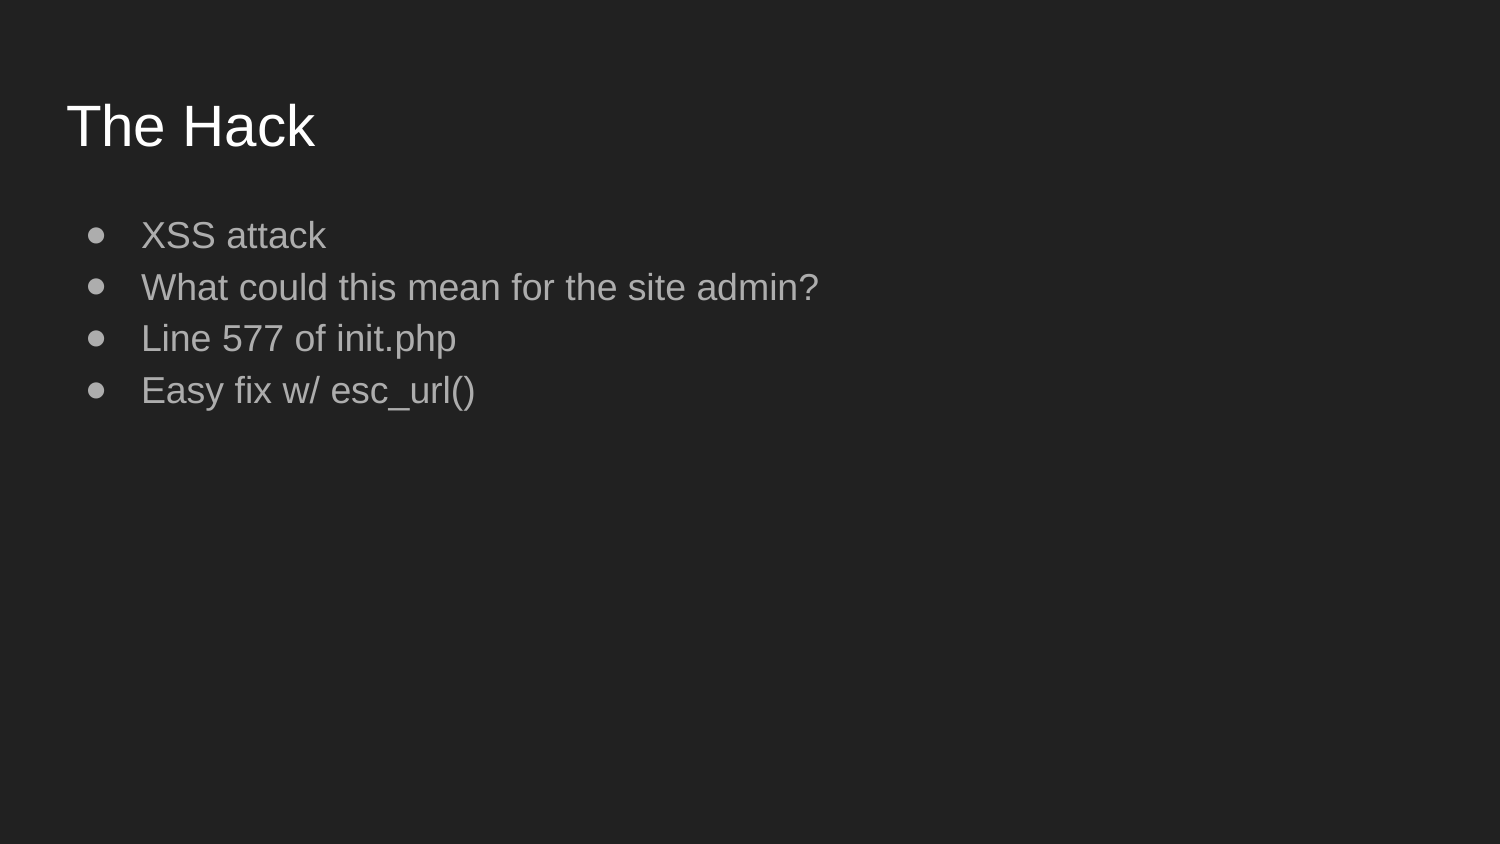

# The Hack
XSS attack
What could this mean for the site admin?
Line 577 of init.php
Easy fix w/ esc_url()